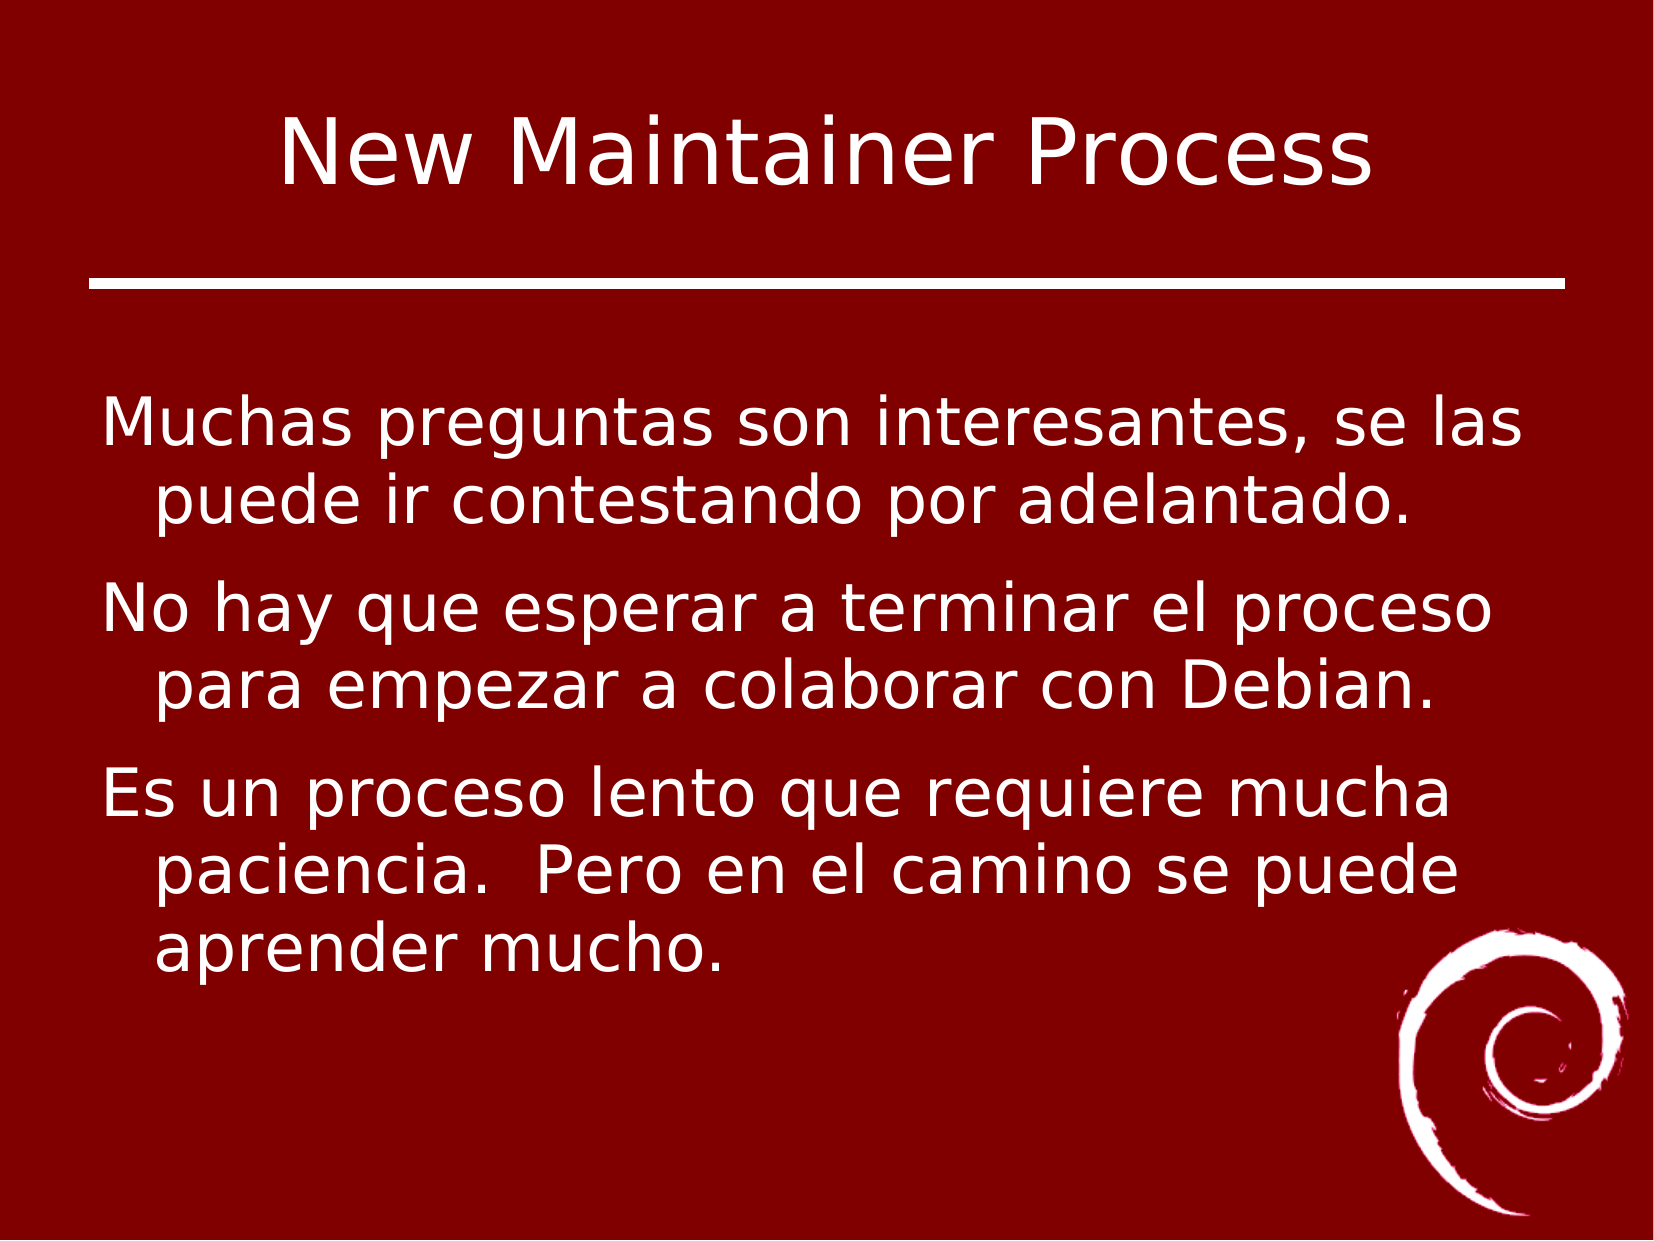

# New Maintainer Process
Muchas preguntas son interesantes, se las puede ir contestando por adelantado.
No hay que esperar a terminar el proceso para empezar a colaborar con Debian.
Es un proceso lento que requiere mucha paciencia. Pero en el camino se puede aprender mucho.